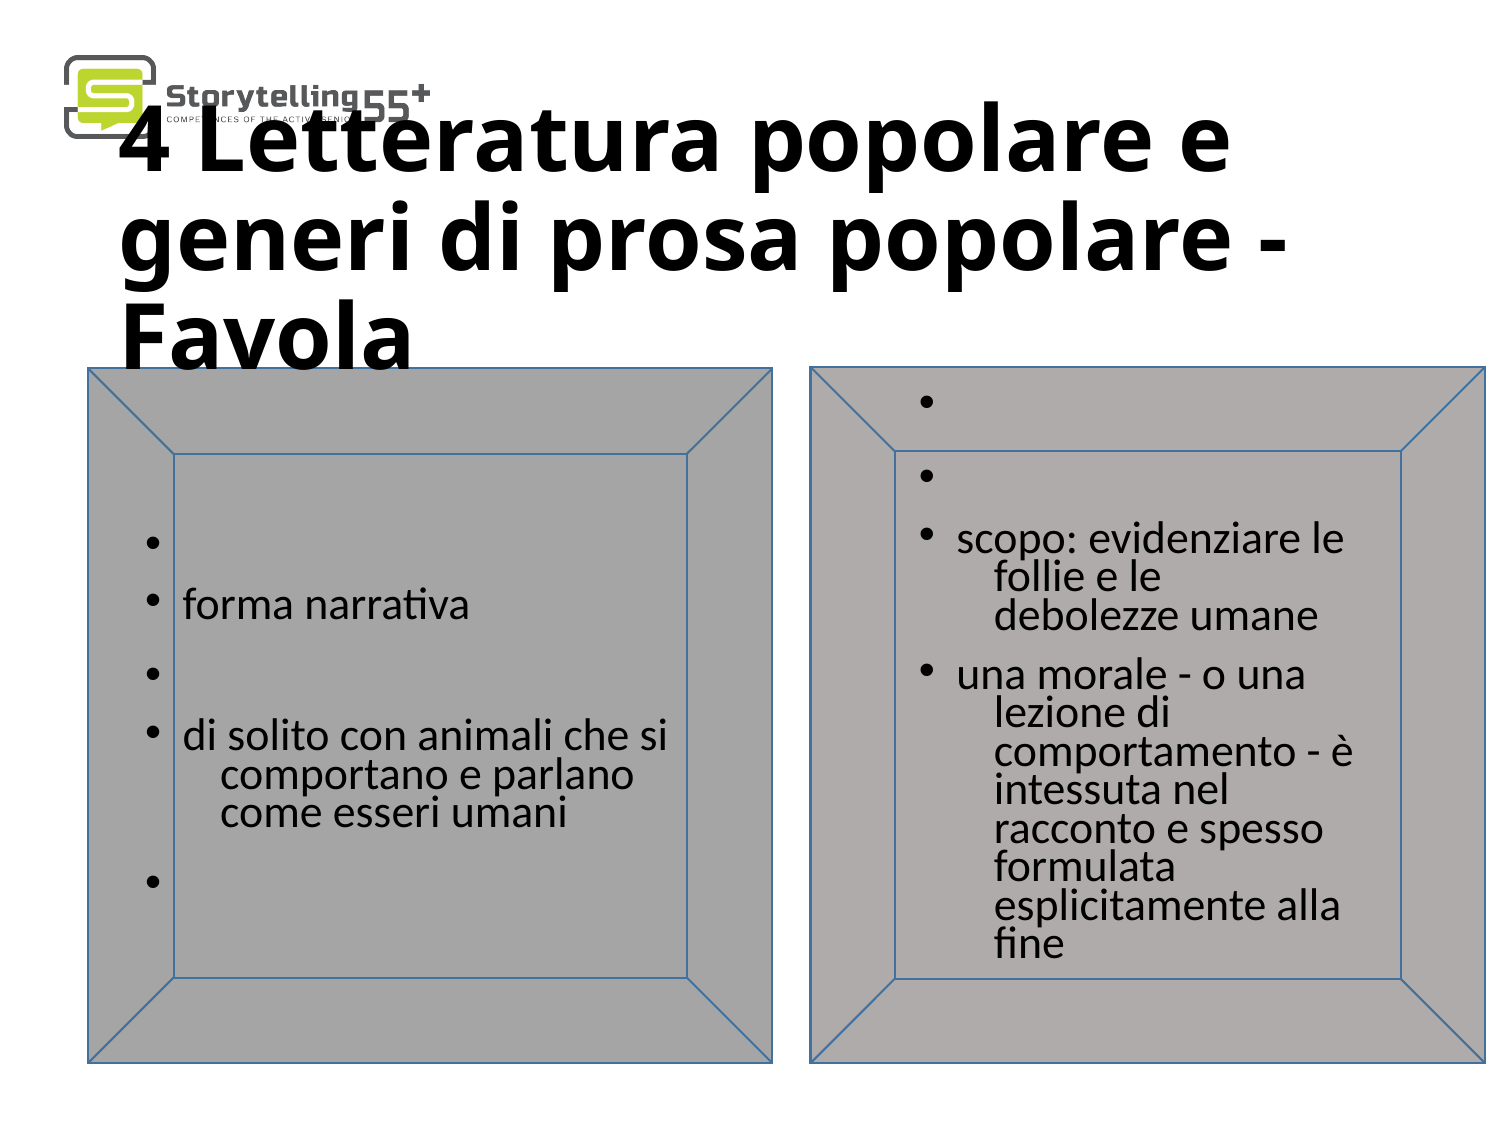

# 4 Letteratura popolare e generi di prosa popolare - Favola
scopo: evidenziare le follie e le debolezze umane
una morale - o una lezione di comportamento - è intessuta nel racconto e spesso formulata esplicitamente alla fine
forma narrativa
di solito con animali che si comportano e parlano come esseri umani